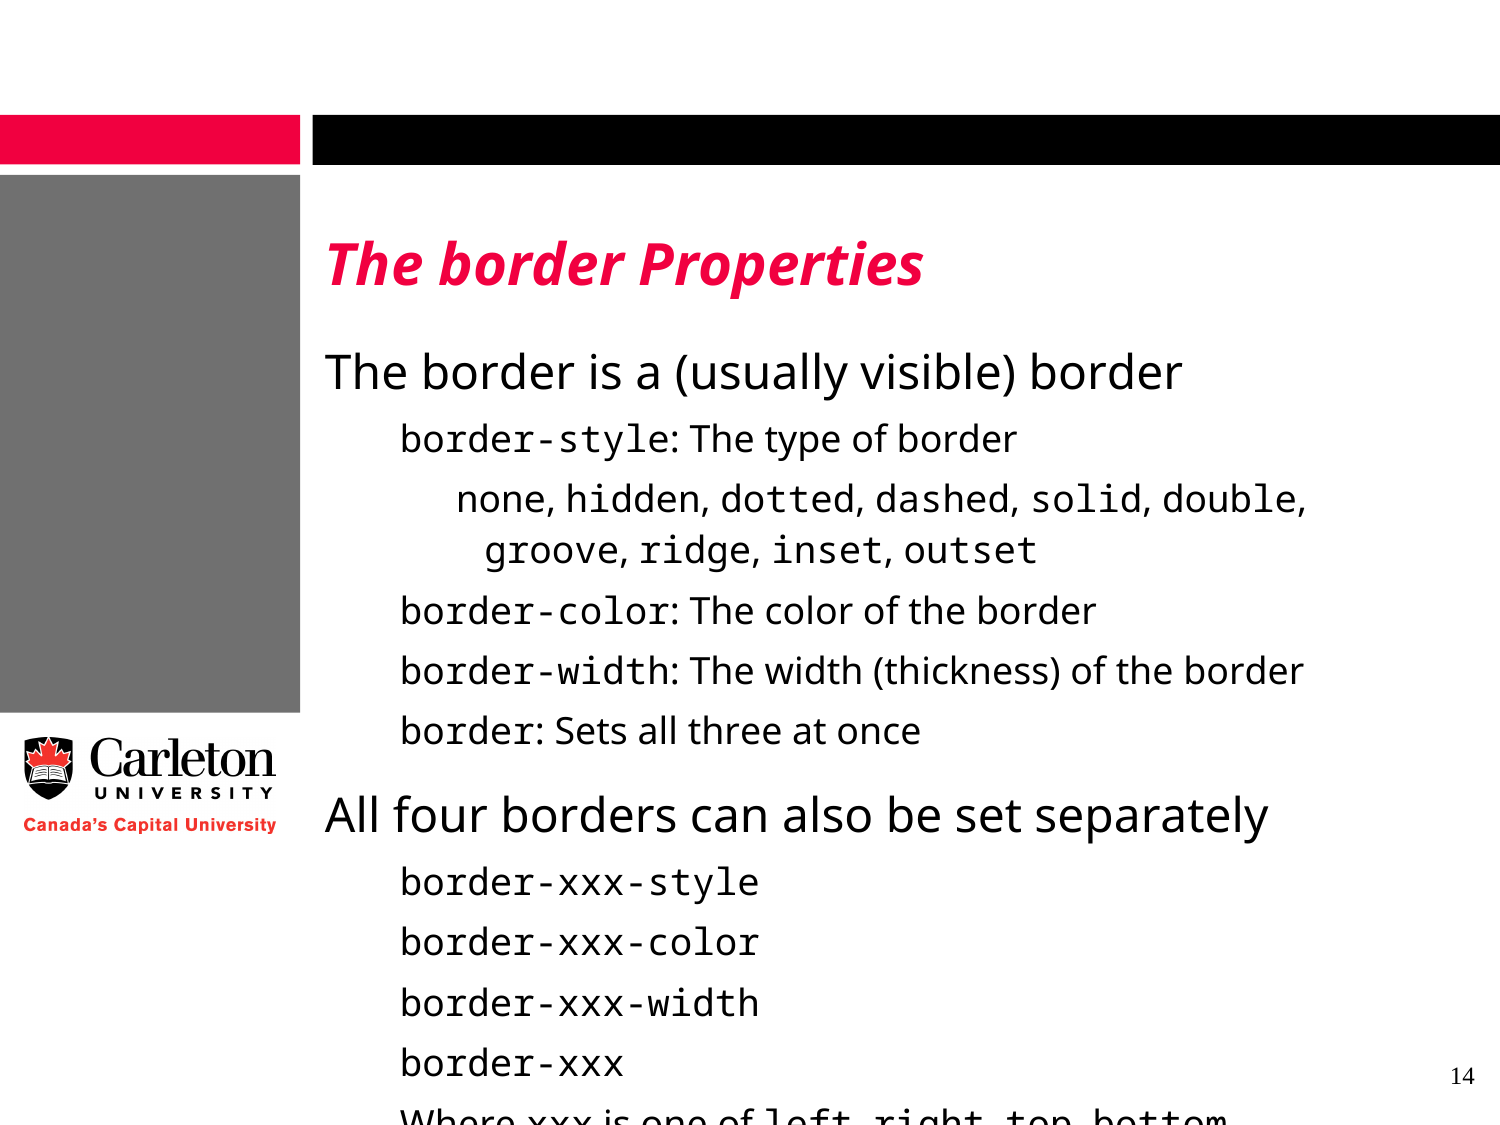

# The border Properties
The border is a (usually visible) border
border-style: The type of border
none, hidden, dotted, dashed, solid, double, groove, ridge, inset, outset
border-color: The color of the border
border-width: The width (thickness) of the border
border: Sets all three at once
All four borders can also be set separately
border-xxx-style
border-xxx-color
border-xxx-width
border-xxx
Where xxx is one of left, right, top, bottom
14